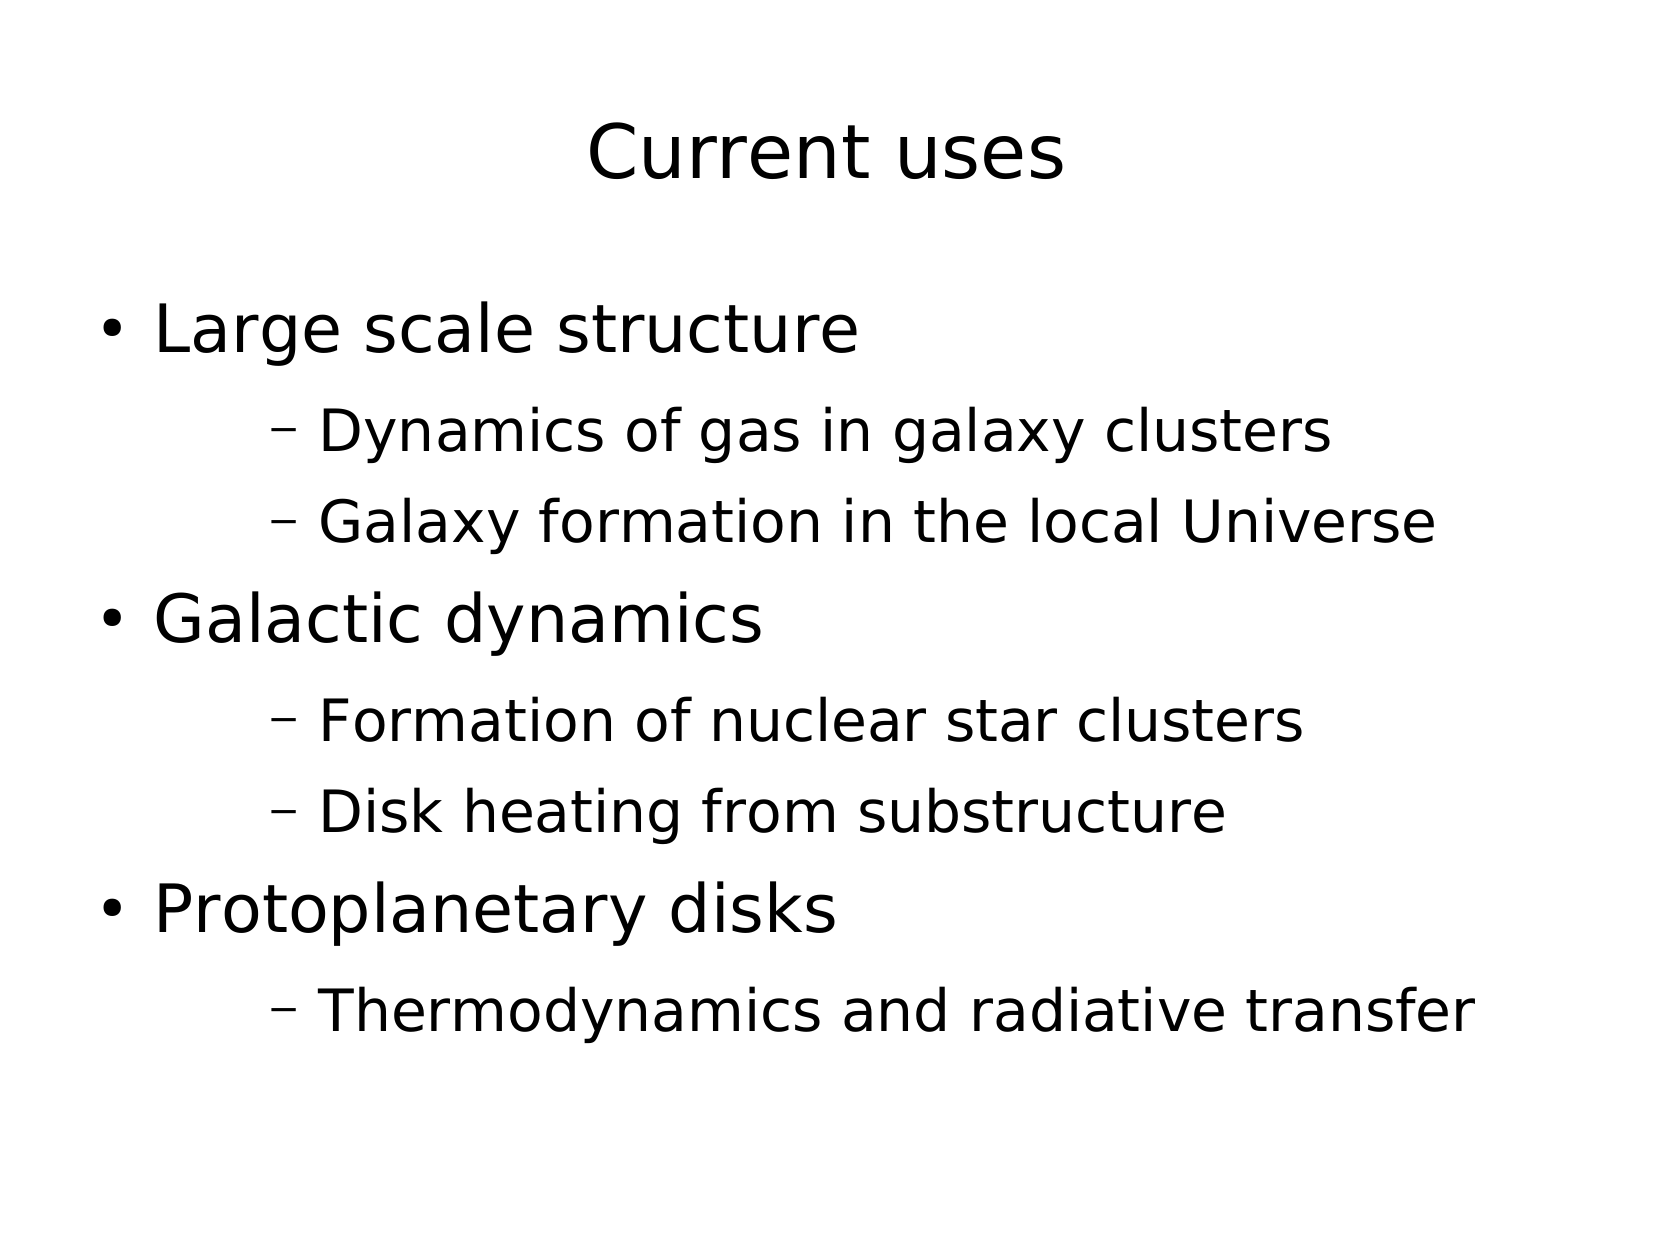

# Current uses
Large scale structure
Dynamics of gas in galaxy clusters
Galaxy formation in the local Universe
Galactic dynamics
Formation of nuclear star clusters
Disk heating from substructure
Protoplanetary disks
Thermodynamics and radiative transfer